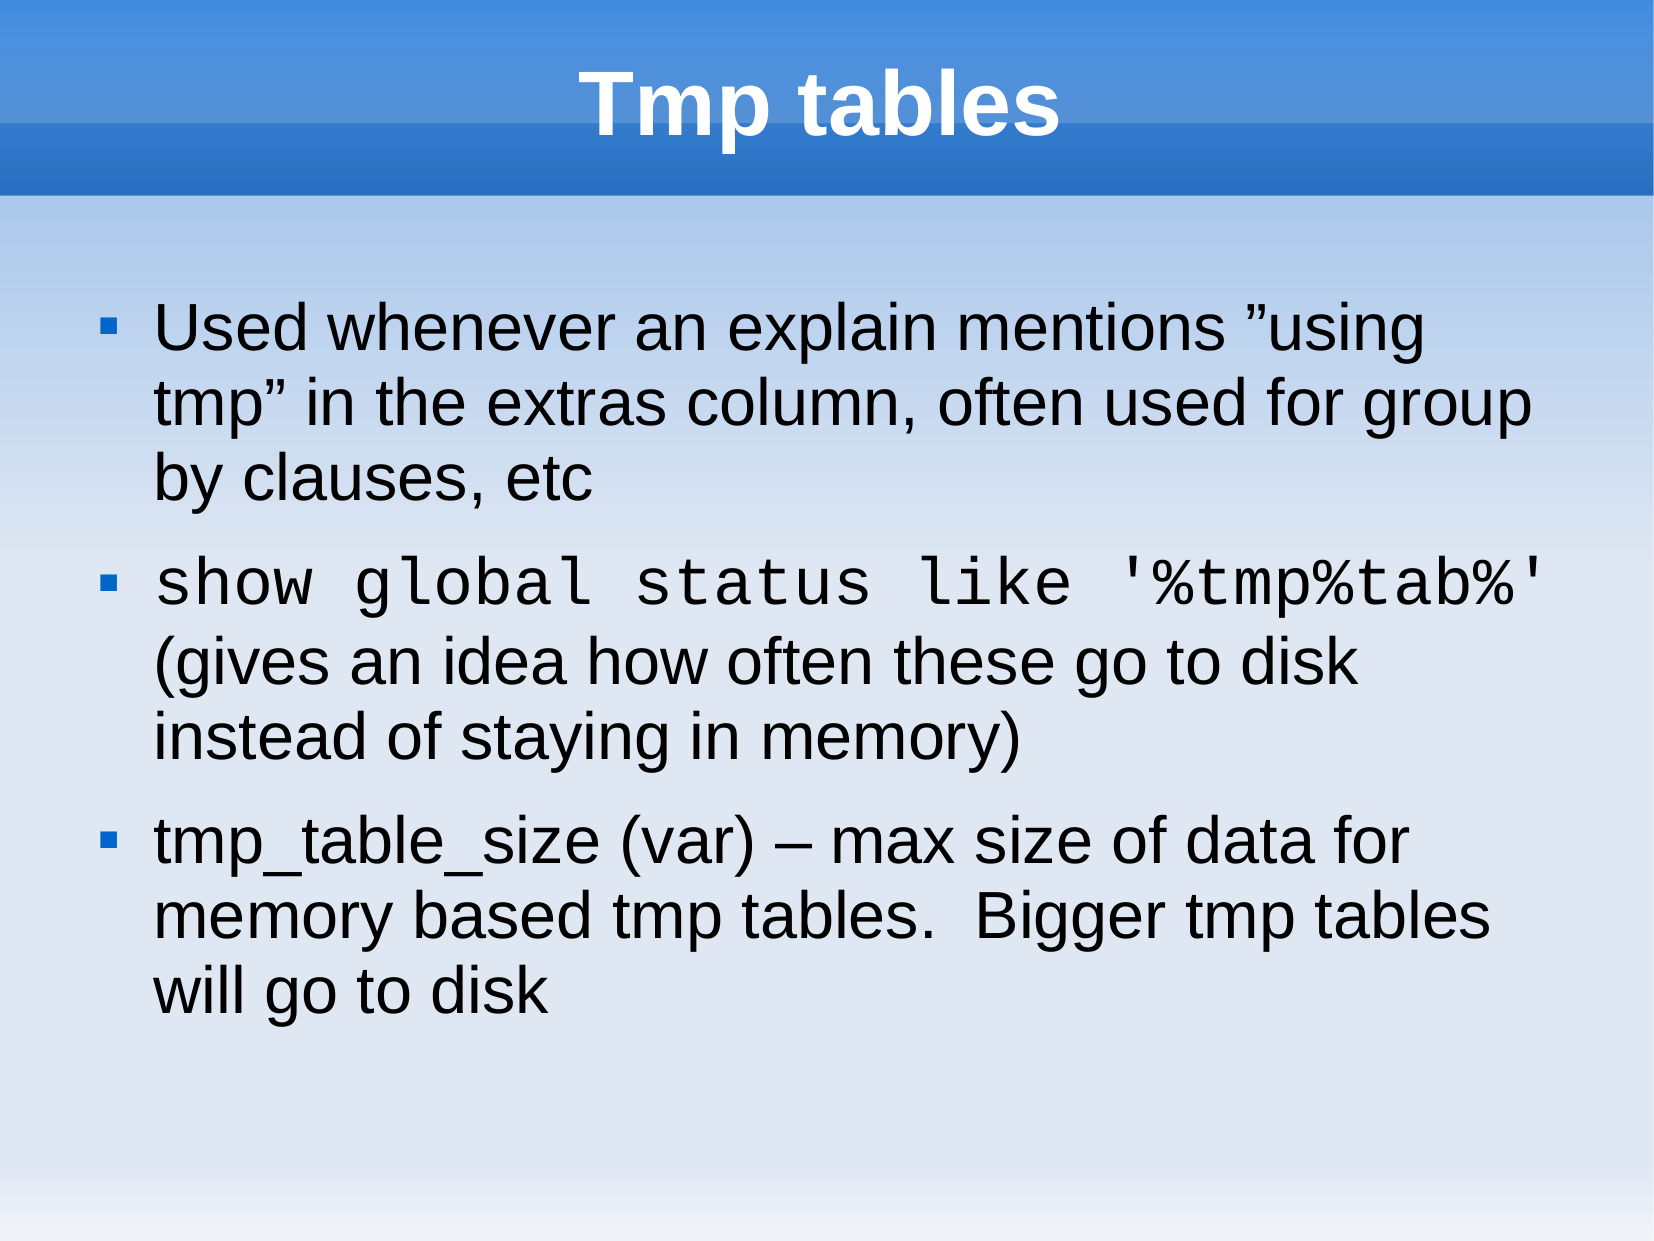

# Tmp tables
Used whenever an explain mentions ”using tmp” in the extras column, often used for group by clauses, etc
show global status like '%tmp%tab%' (gives an idea how often these go to disk instead of staying in memory)
tmp_table_size (var) – max size of data for memory based tmp tables. Bigger tmp tables will go to disk